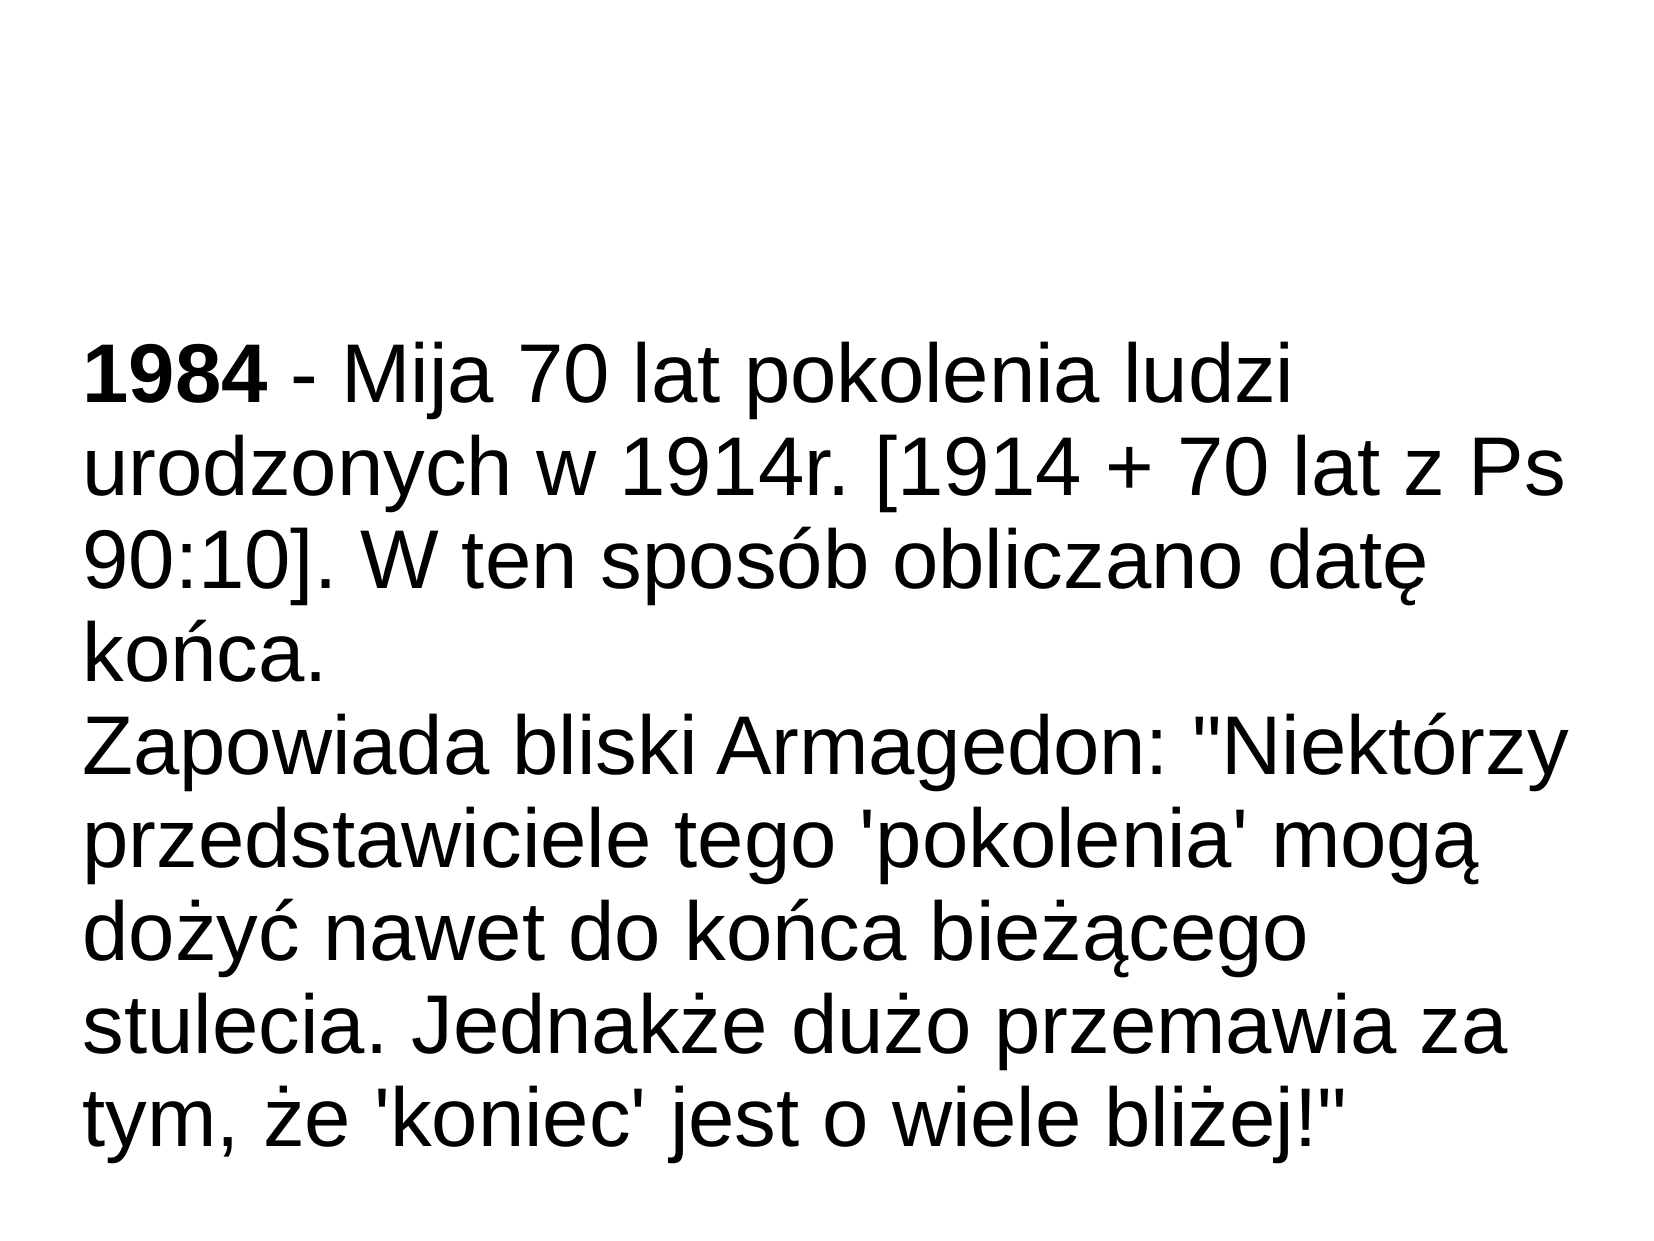

#
1984 - Mija 70 lat pokolenia ludzi urodzonych w 1914r. [1914 + 70 lat z Ps 90:10]. W ten sposób obliczano datę końca.
Zapowiada bliski Armagedon: "Niektórzy przedstawiciele tego 'pokolenia' mogą dożyć nawet do końca bieżącego stulecia. Jednakże dużo przemawia za tym, że 'koniec' jest o wiele bliżej!"